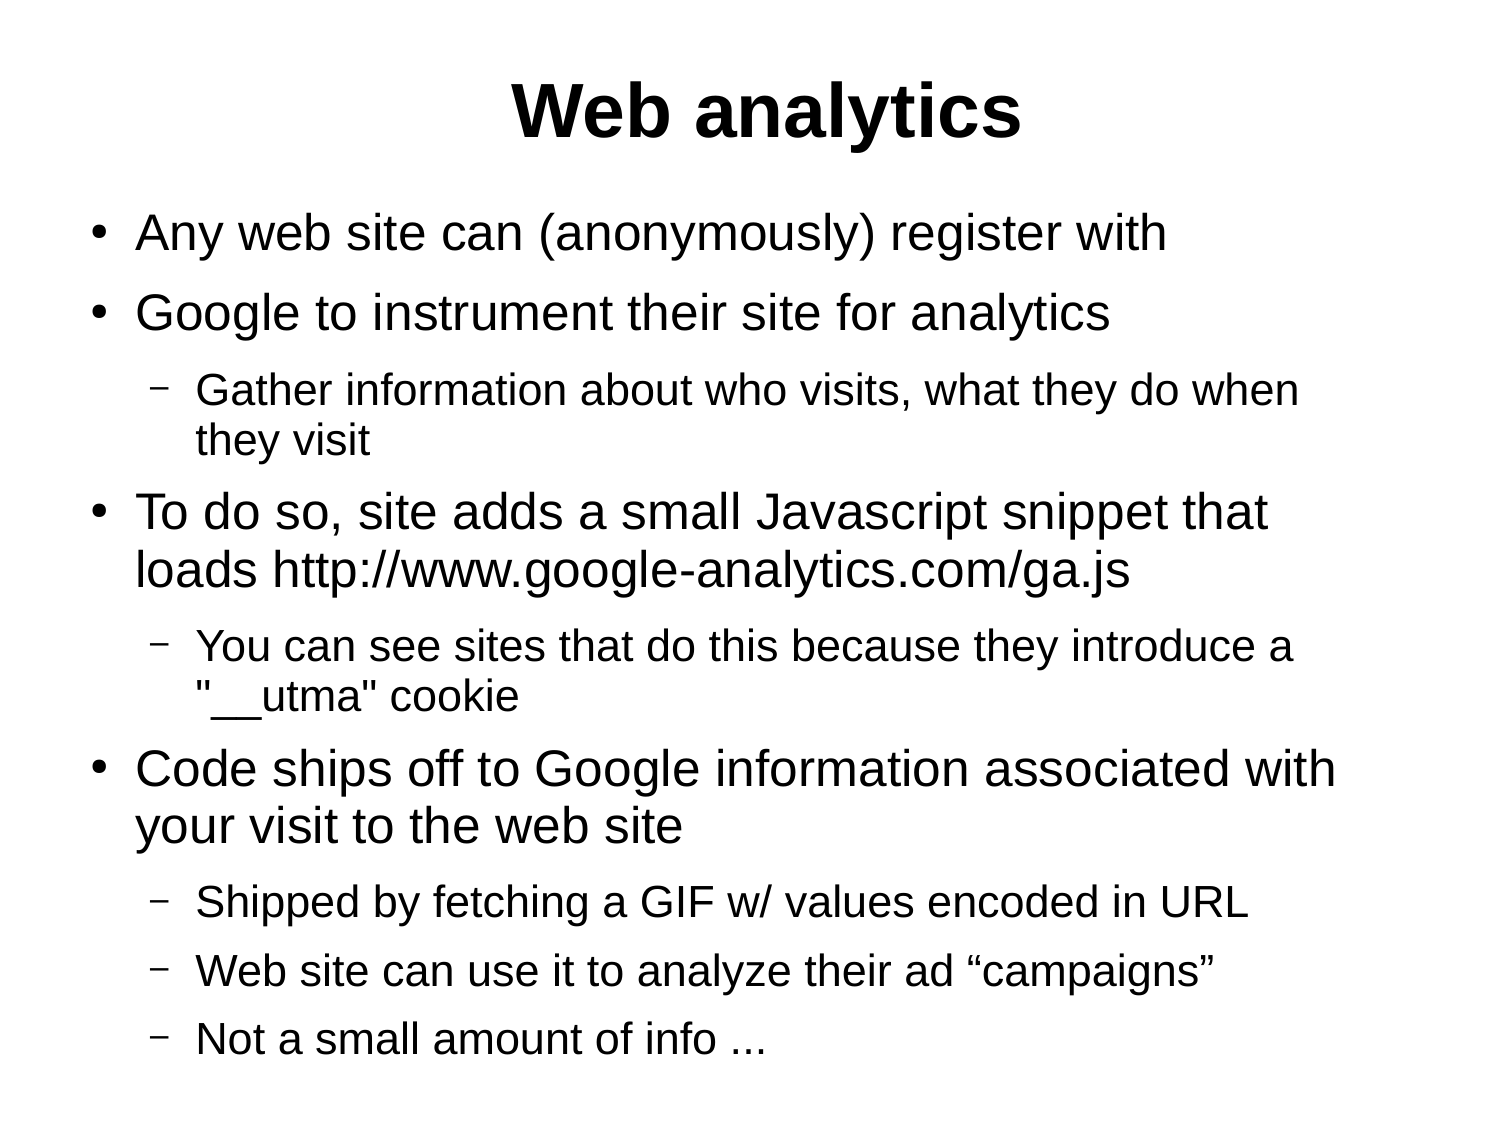

# Web analytics
Any web site can (anonymously) register with
Google to instrument their site for analytics
Gather information about who visits, what they do when they visit
To do so, site adds a small Javascript snippet that loads http://www.google-analytics.com/ga.js
You can see sites that do this because they introduce a "__utma" cookie
Code ships off to Google information associated with your visit to the web site
Shipped by fetching a GIF w/ values encoded in URL
Web site can use it to analyze their ad “campaigns”
Not a small amount of info ...